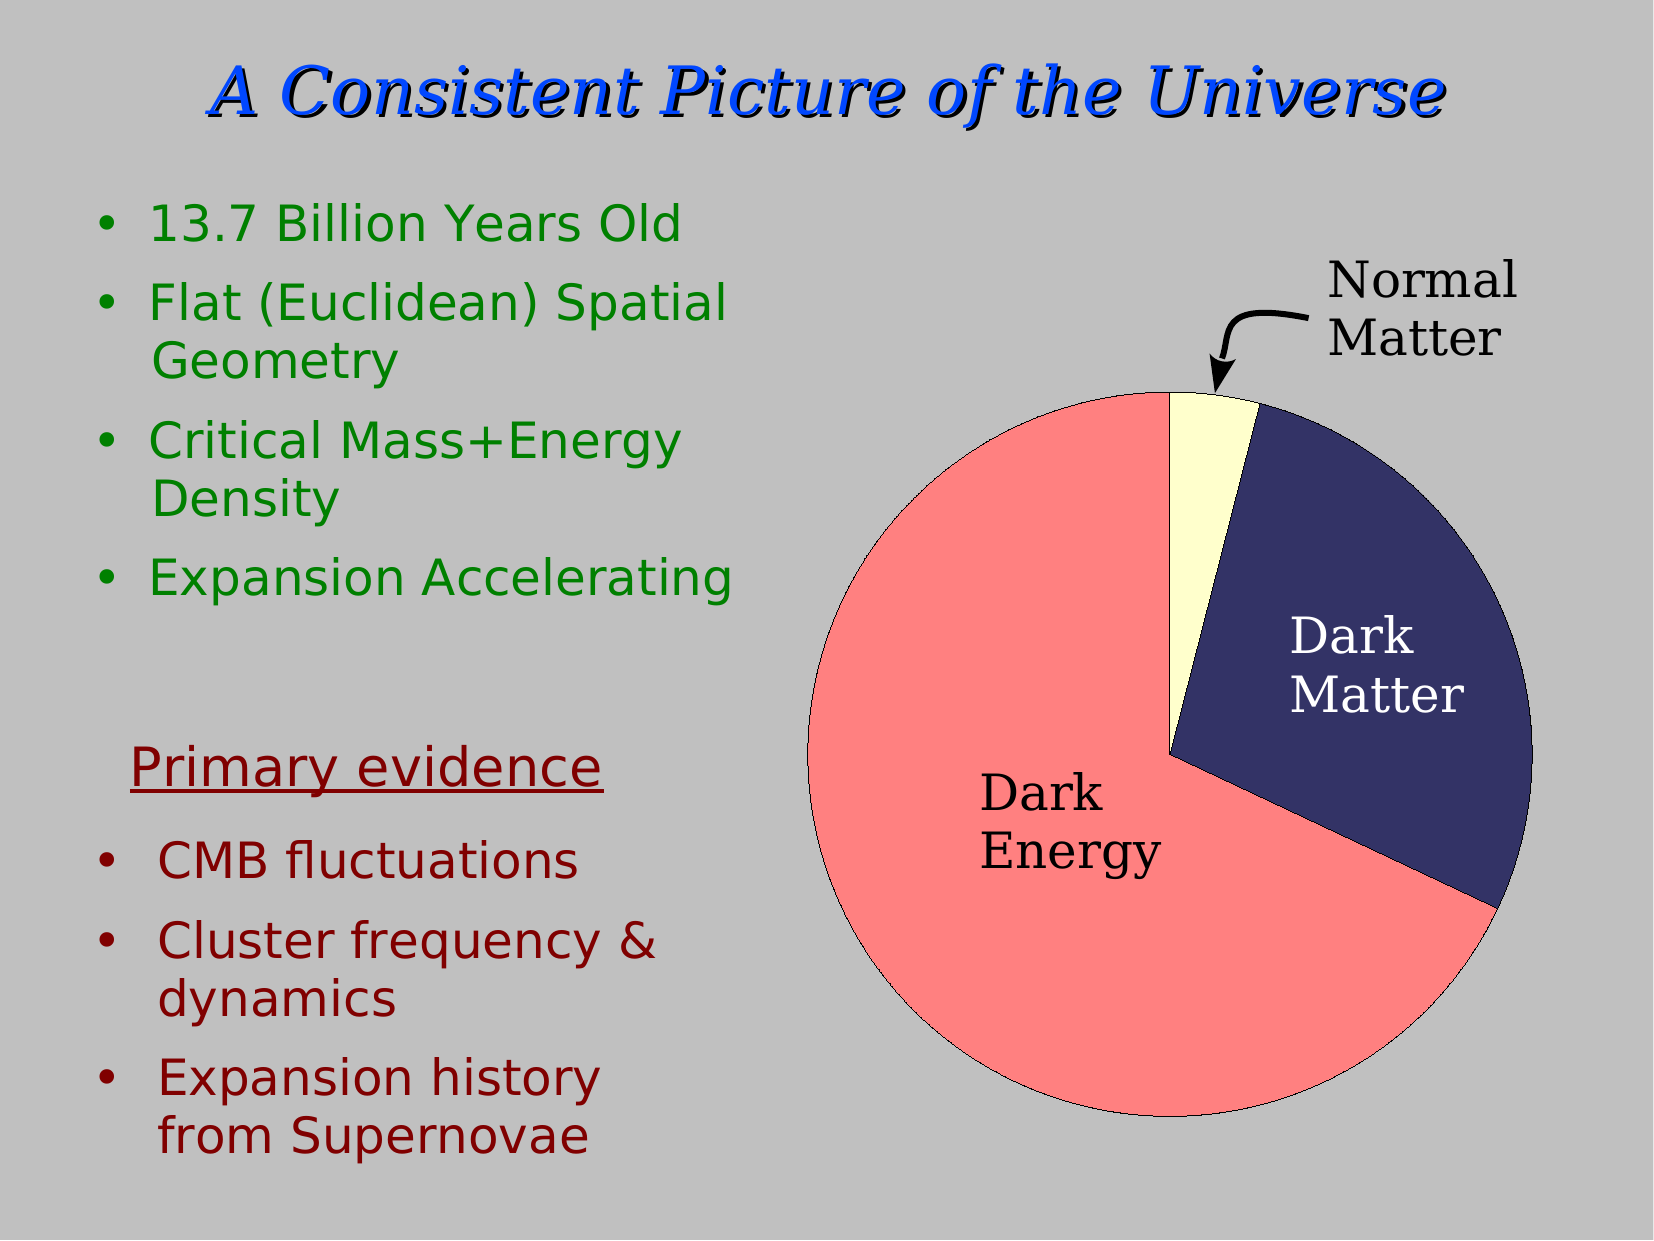

A Consistent Picture of the Universe
•	13.7 Billion Years Old
•	Flat (Euclidean) Spatial Geometry
•	Critical Mass+Energy Density
•	Expansion Accelerating
Normal
Matter
### Chart
| Category | |
|---|---|
| Row 1 | 68.0 |
| Row 2 | 28.0 |
| Row 3 | 4.0 |Dark
Matter
Dark
Energy
Primary evidence
•	CMB fluctuations
•	Cluster frequency & dynamics
•	Expansion history from Supernovae